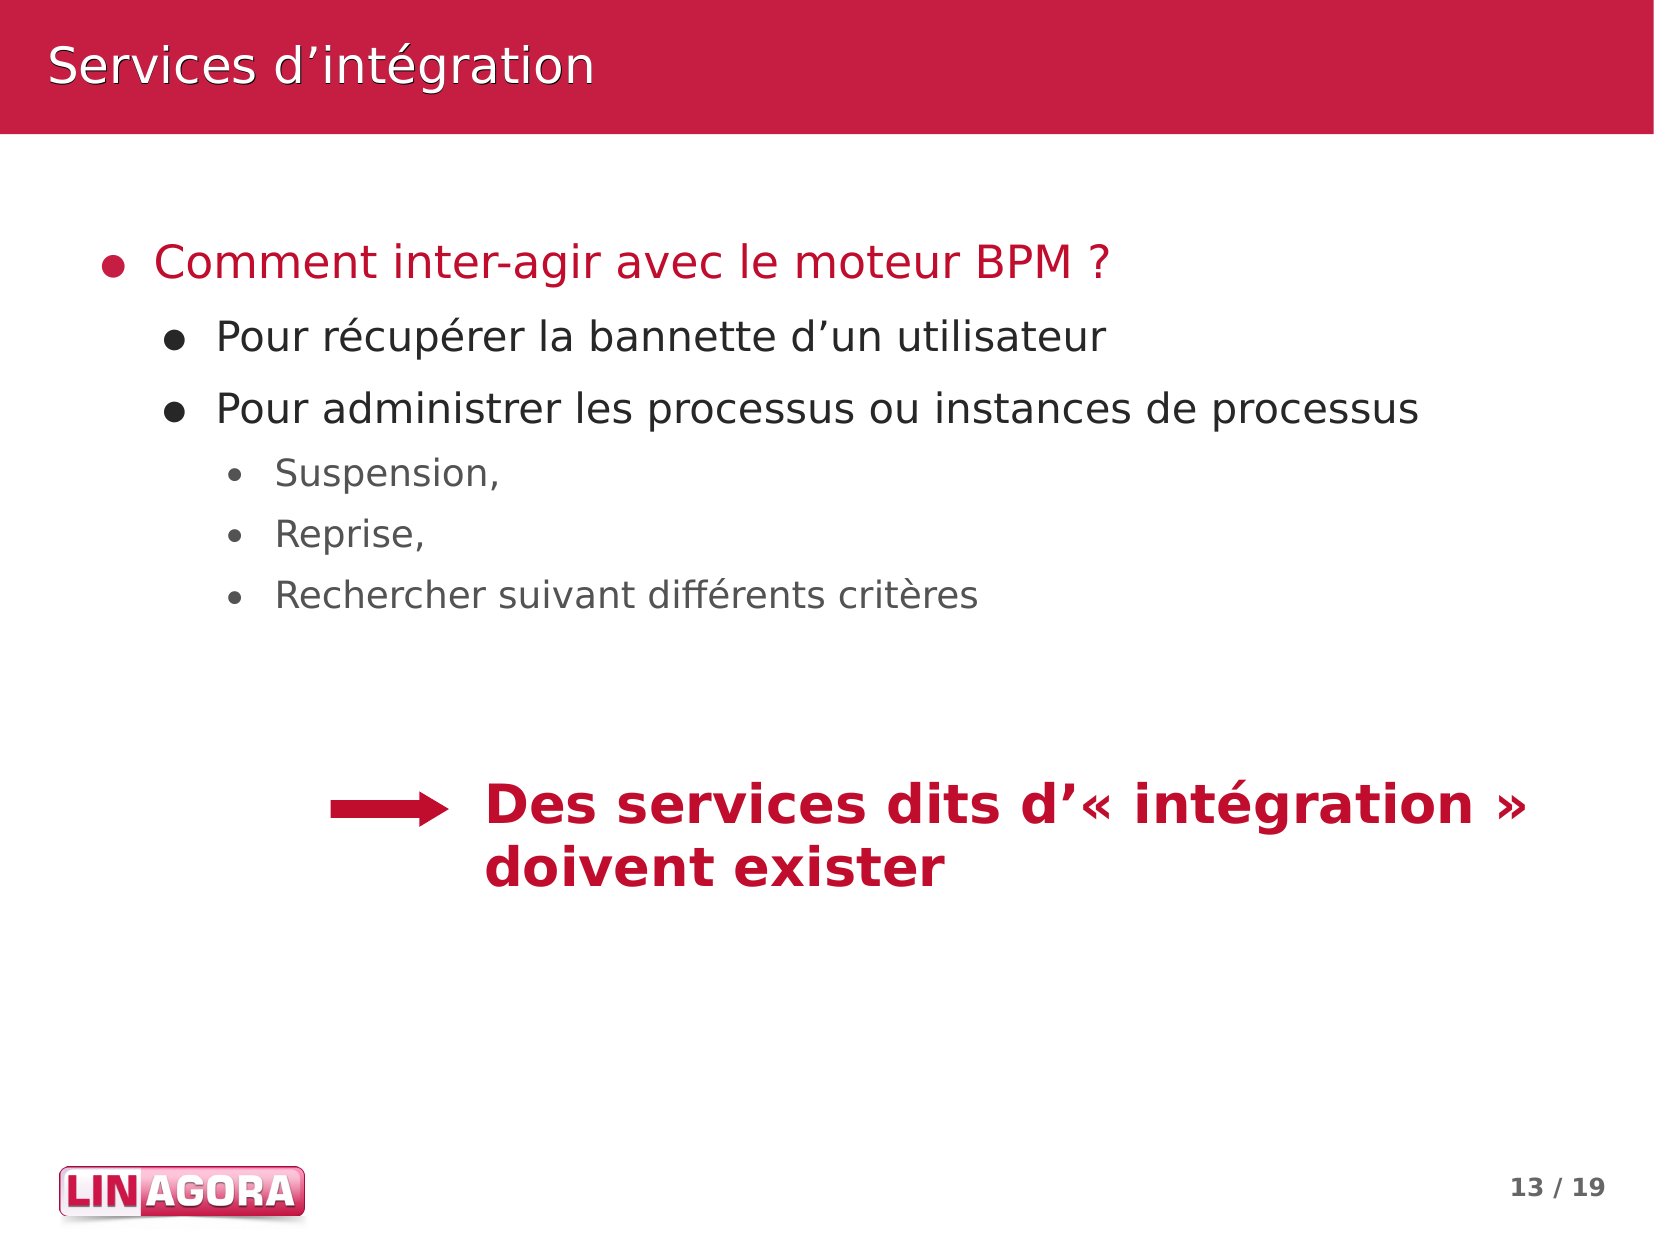

# Services d’intégration
Comment inter-agir avec le moteur BPM ?
Pour récupérer la bannette d’un utilisateur
Pour administrer les processus ou instances de processus
Suspension,
Reprise,
Rechercher suivant différents critères
Des services dits d’« intégration » doivent exister